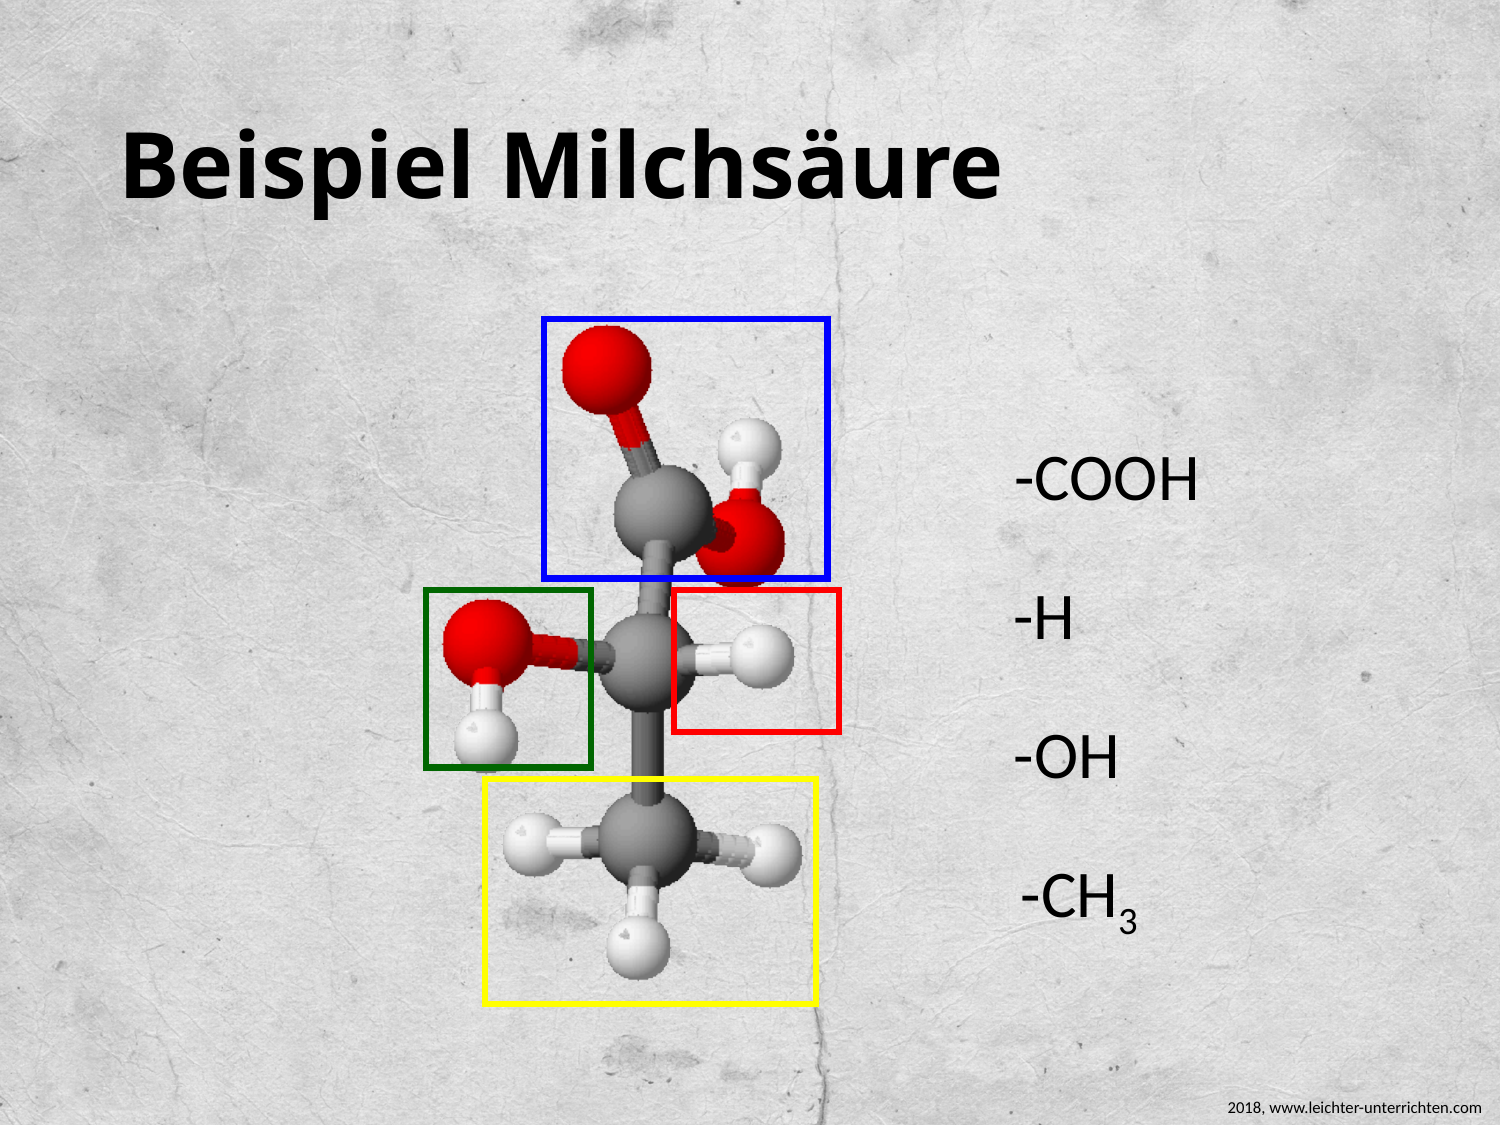

# Beispiel Milchsäure
-COOH
-H
-OH
-CH3